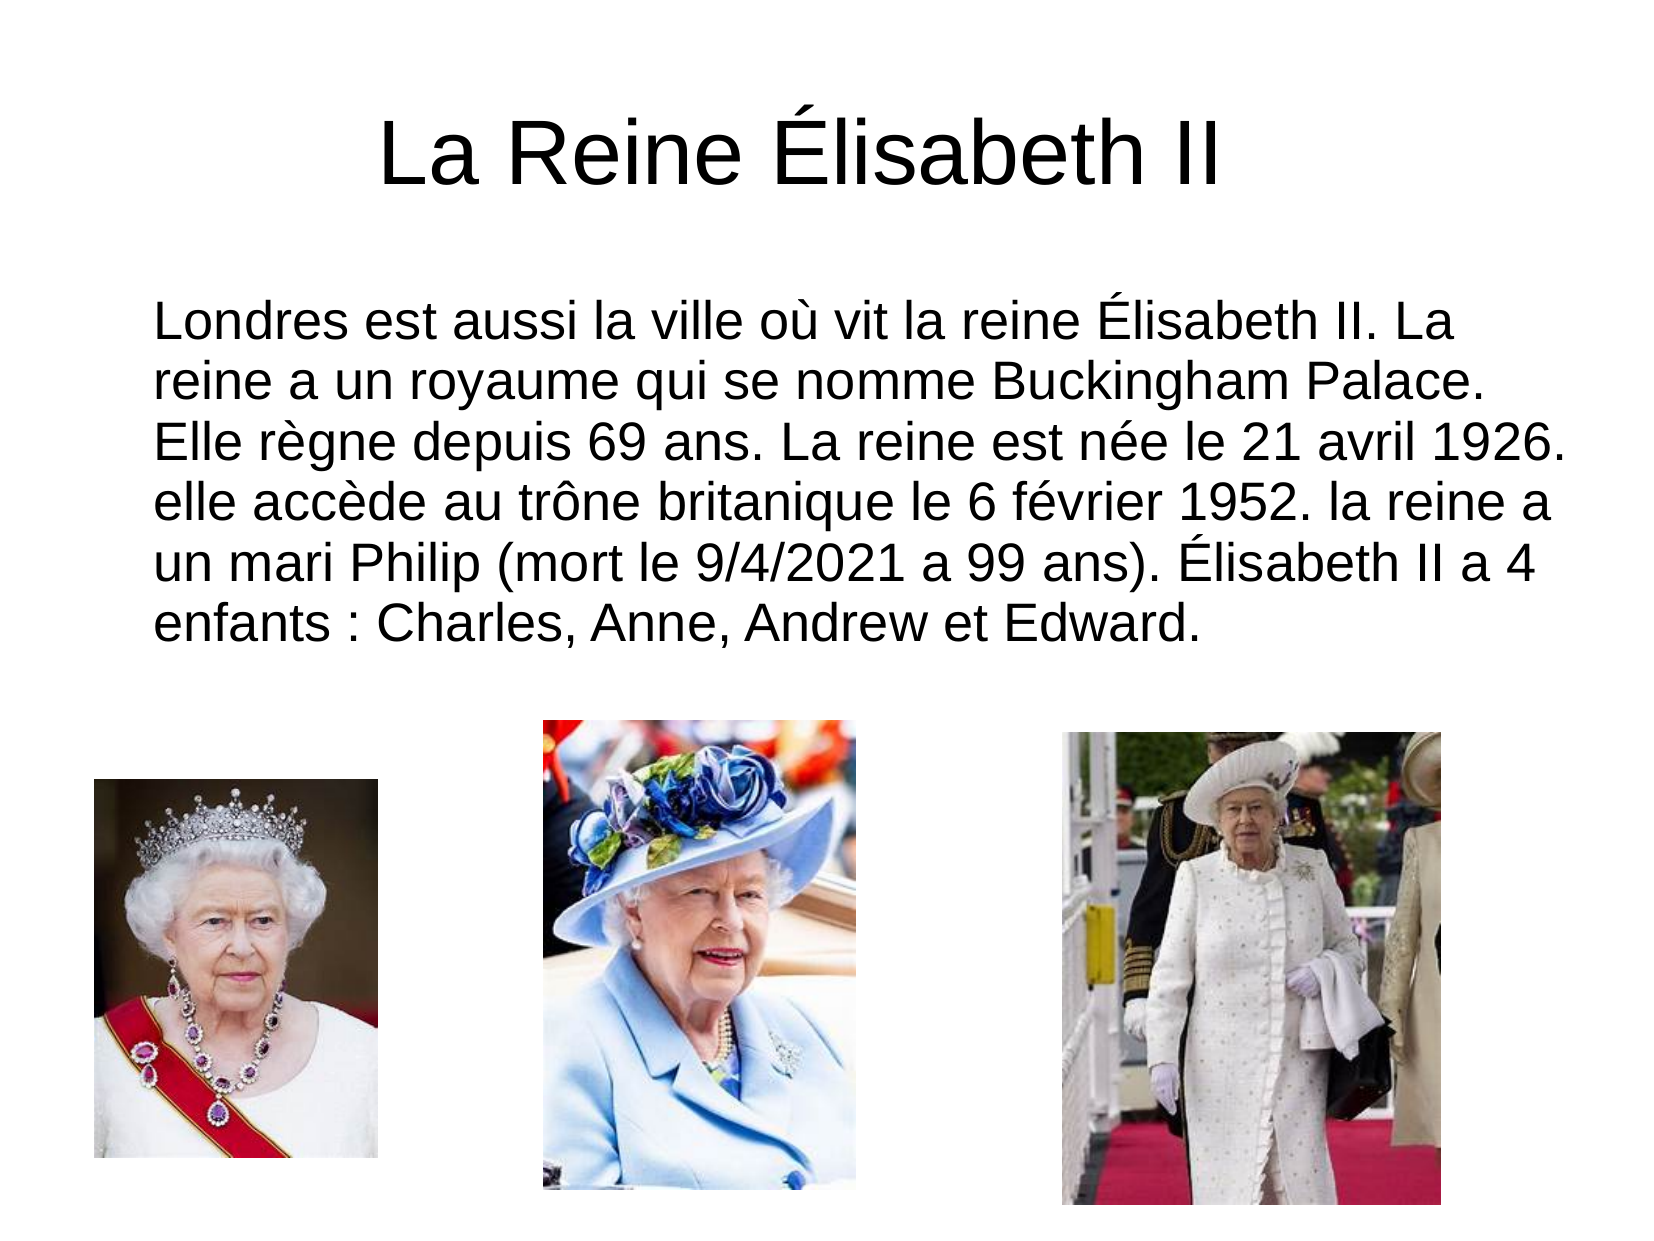

# La Reine Élisabeth II
Londres est aussi la ville où vit la reine Élisabeth II. La reine a un royaume qui se nomme Buckingham Palace. Elle règne depuis 69 ans. La reine est née le 21 avril 1926. elle accède au trône britanique le 6 février 1952. la reine a un mari Philip (mort le 9/4/2021 a 99 ans). Élisabeth II a 4 enfants : Charles, Anne, Andrew et Edward.